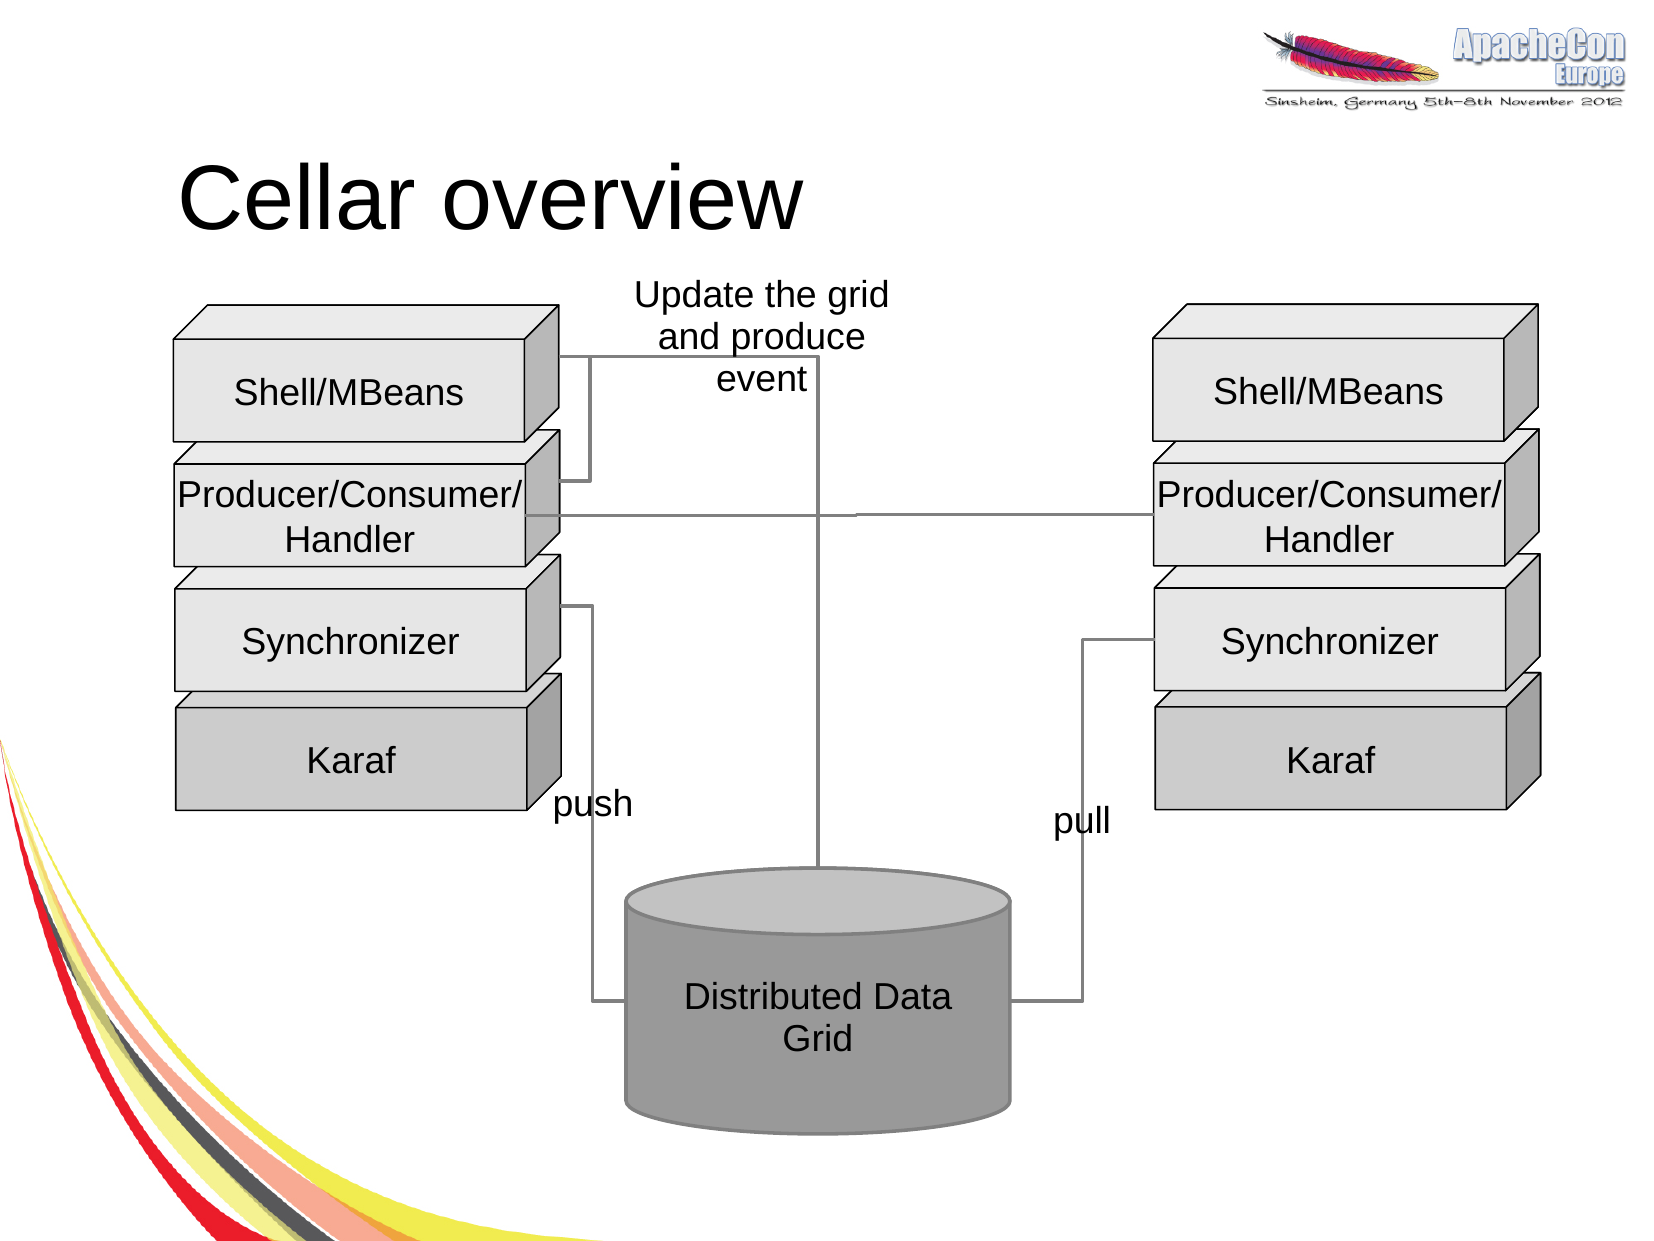

# Cellar overview
Update the grid and produce event
Shell/MBeans
Shell/MBeans
Producer/Consumer/
Handler
Producer/Consumer/
Handler
Synchronizer
Synchronizer
Karaf
Karaf
Distributed Data
Grid